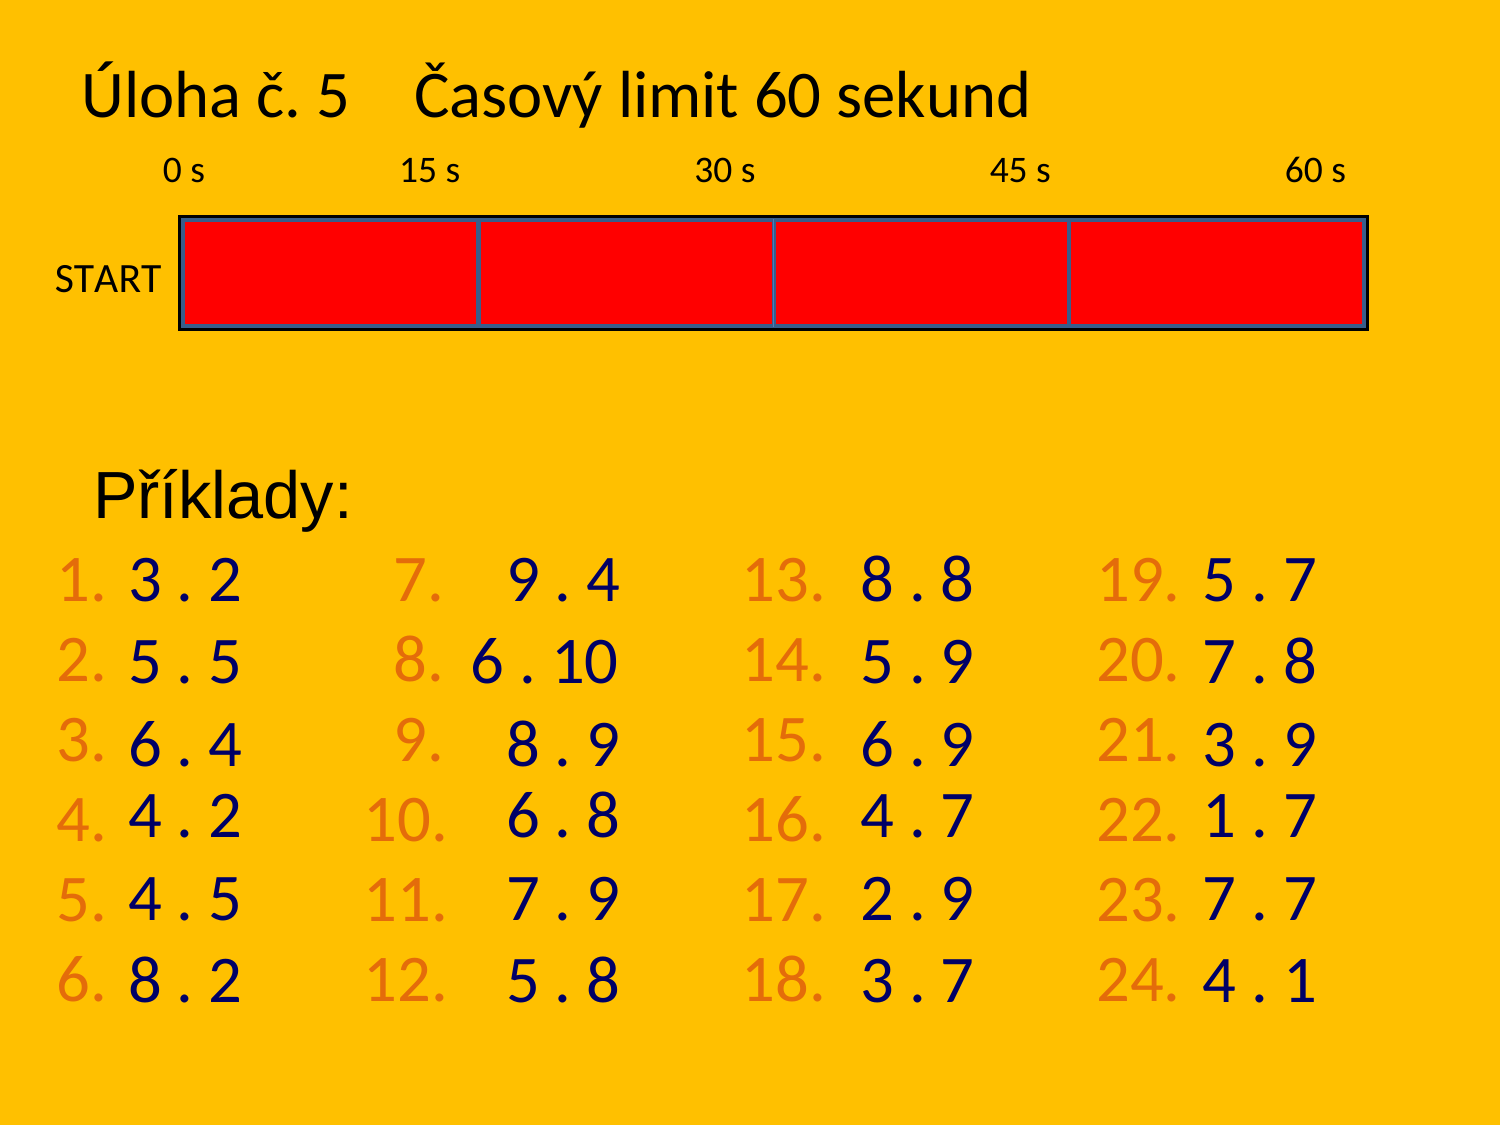

Úloha č. 5
Časový limit 60 sekund
0 s
15 s
30 s
45 s
60 s
START
Příklady:
1.
2.
3.
4.
5.
6.
3 . 2
 7.
 8.
 9.
10.
11.
12.
9 . 4
13.
14.
15.
16.
17.
18.
8 . 8
19.
20.
21.
22.
23.
24.
5 . 7
5 . 5
6 . 10
5 . 9
7 . 8
6 . 4
8 . 9
6 . 9
3 . 9
4 . 2
6 . 8
4 . 7
1 . 7
4 . 5
7 . 9
2 . 9
7 . 7
8 . 2
5 . 8
3 . 7
4 . 1